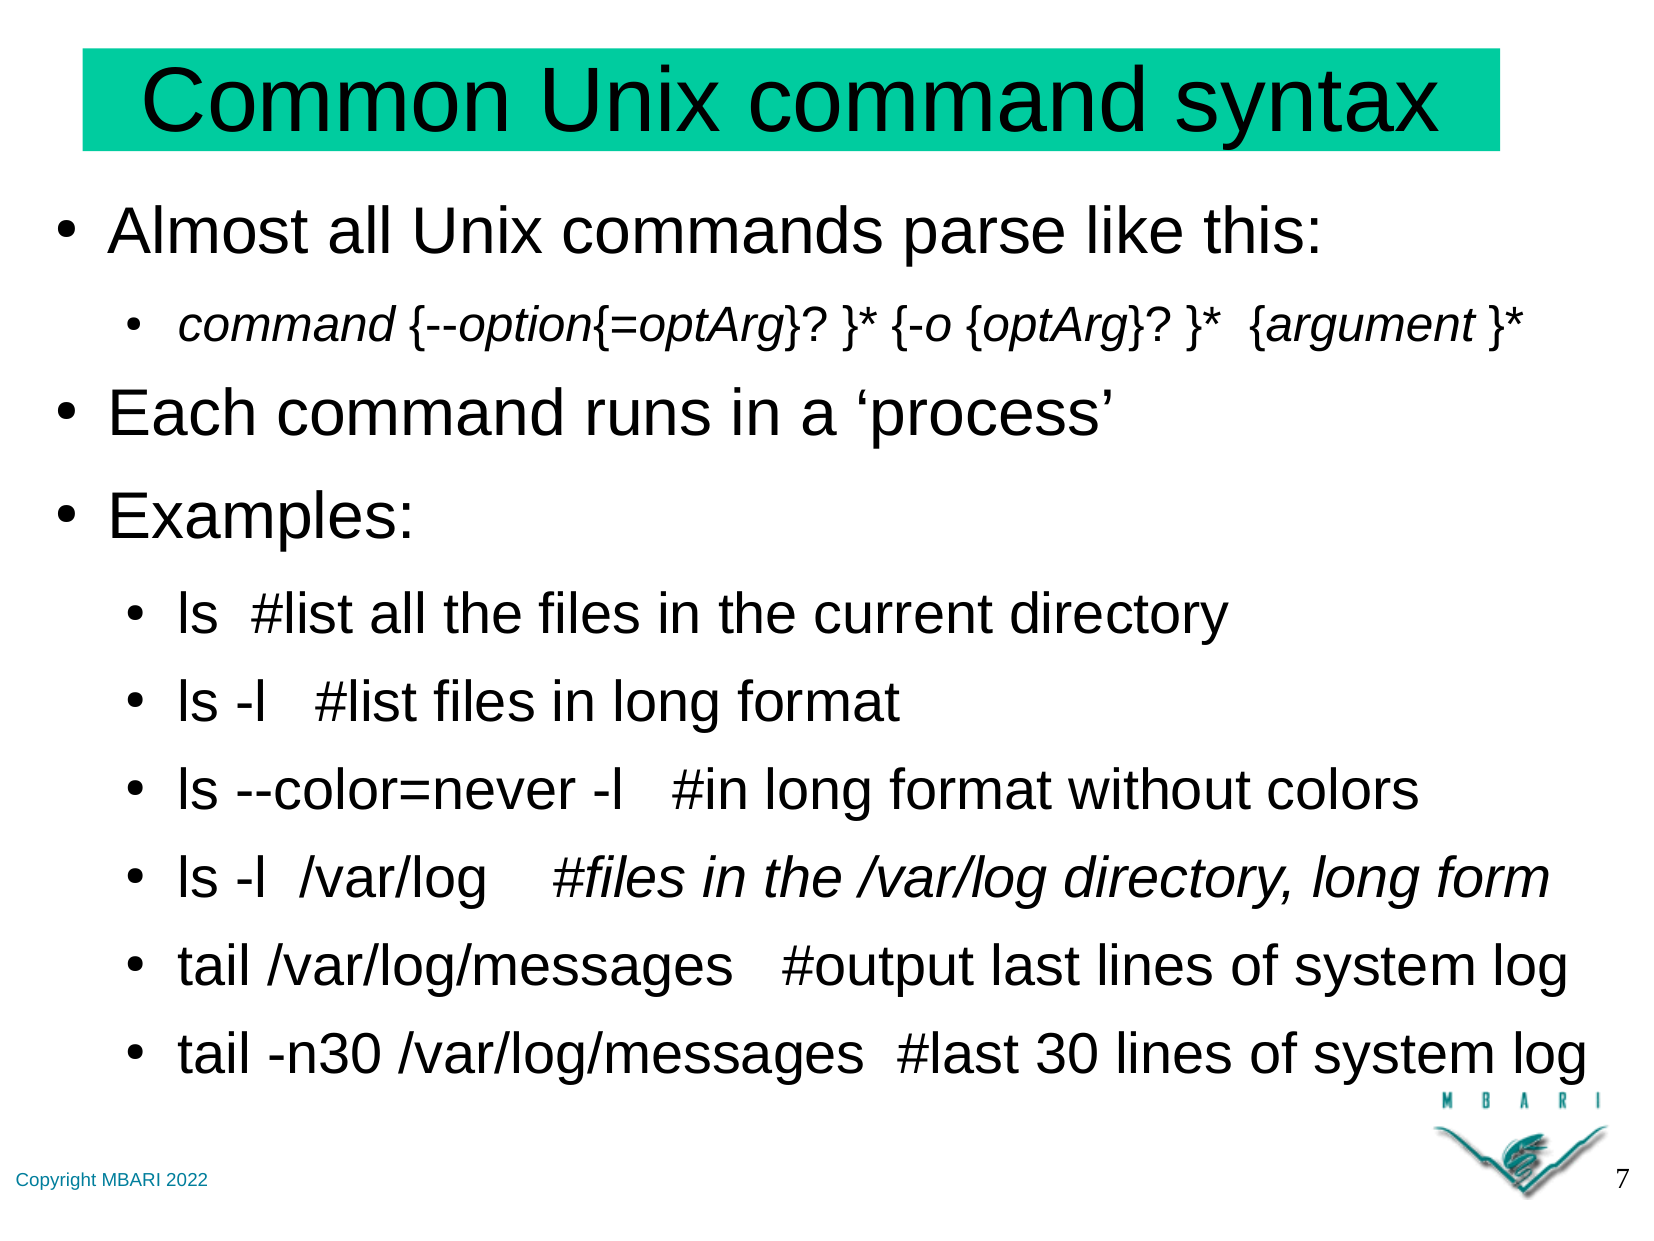

# Common Unix command syntax
Almost all Unix commands parse like this:
command {--option{=optArg}? }* {-o {optArg}? }* {argument }*
Each command runs in a ‘process’
Examples:
ls #list all the files in the current directory
ls -l #list files in long format
ls --color=never -l #in long format without colors
ls -l /var/log #files in the /var/log directory, long form
tail /var/log/messages #output last lines of system log
tail -n30 /var/log/messages #last 30 lines of system log